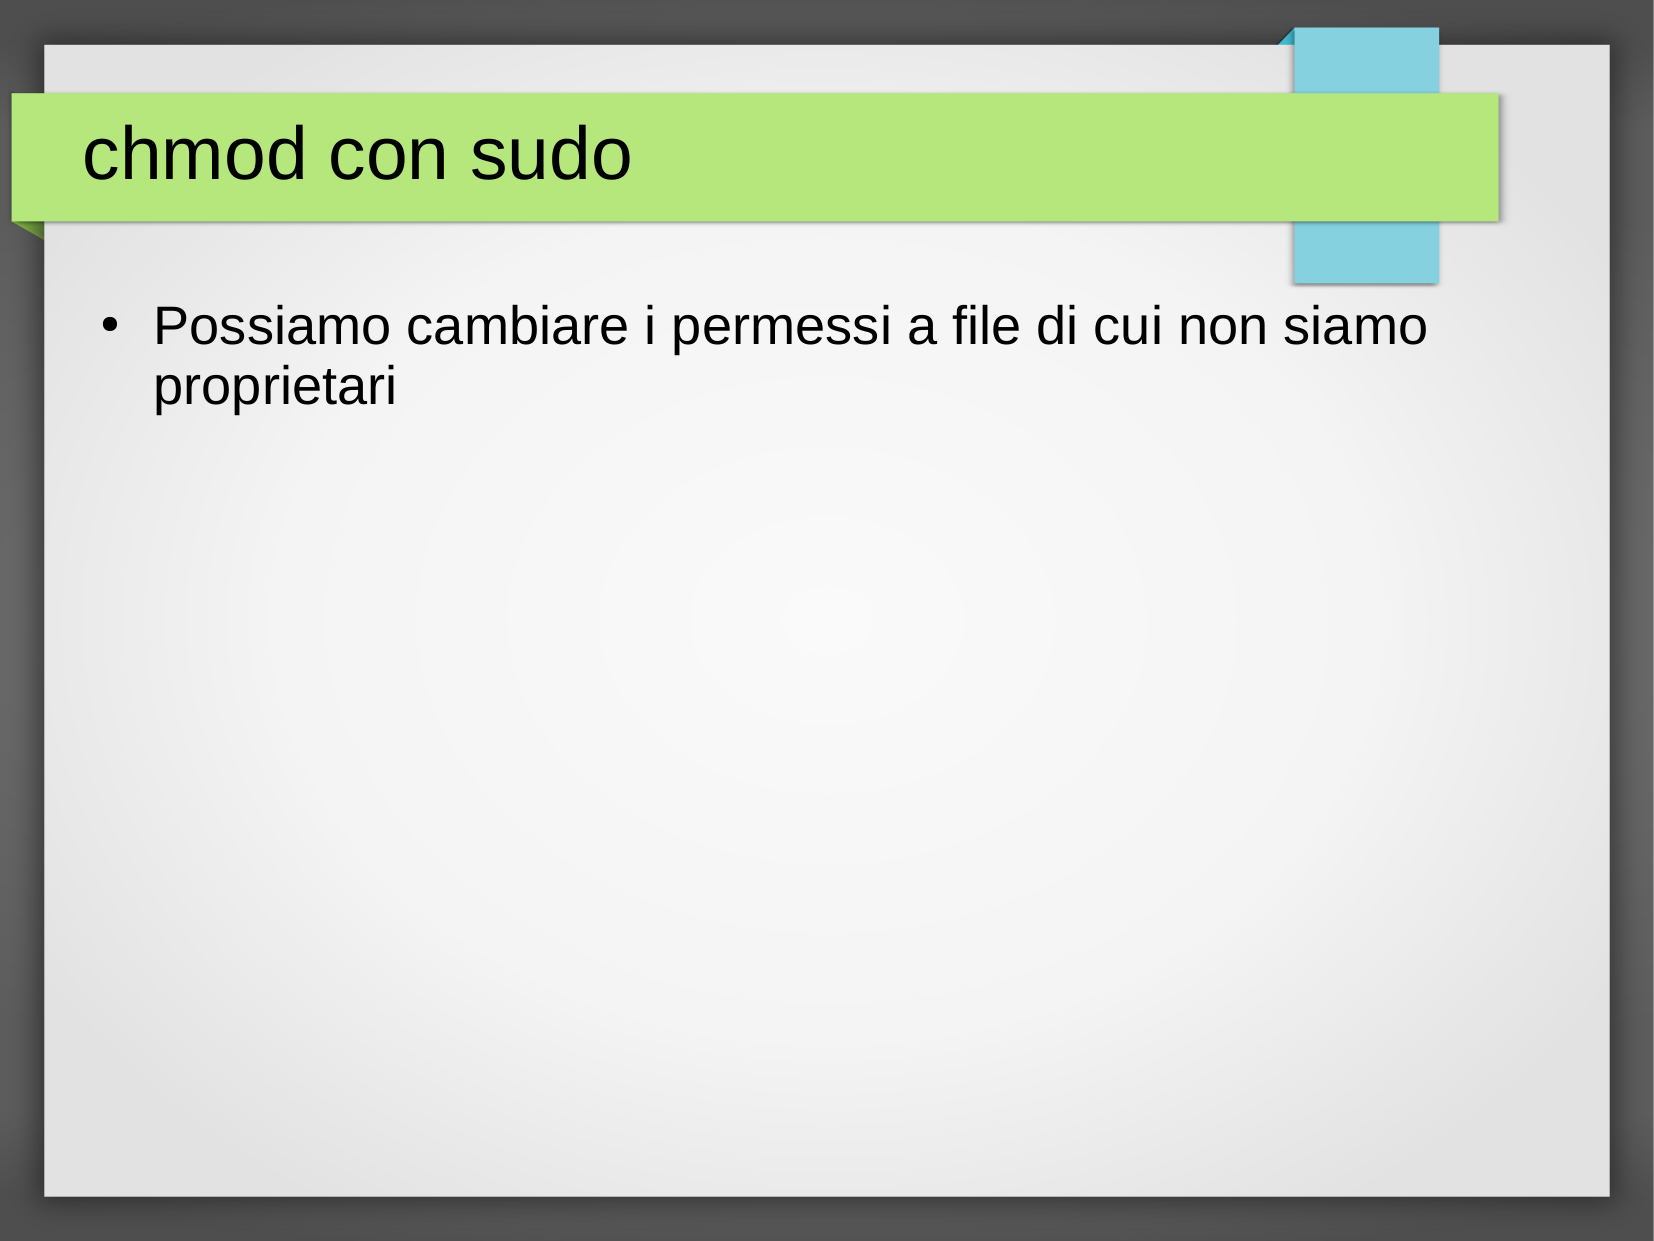

# chmod con sudo
Possiamo cambiare i permessi a file di cui non siamo proprietari